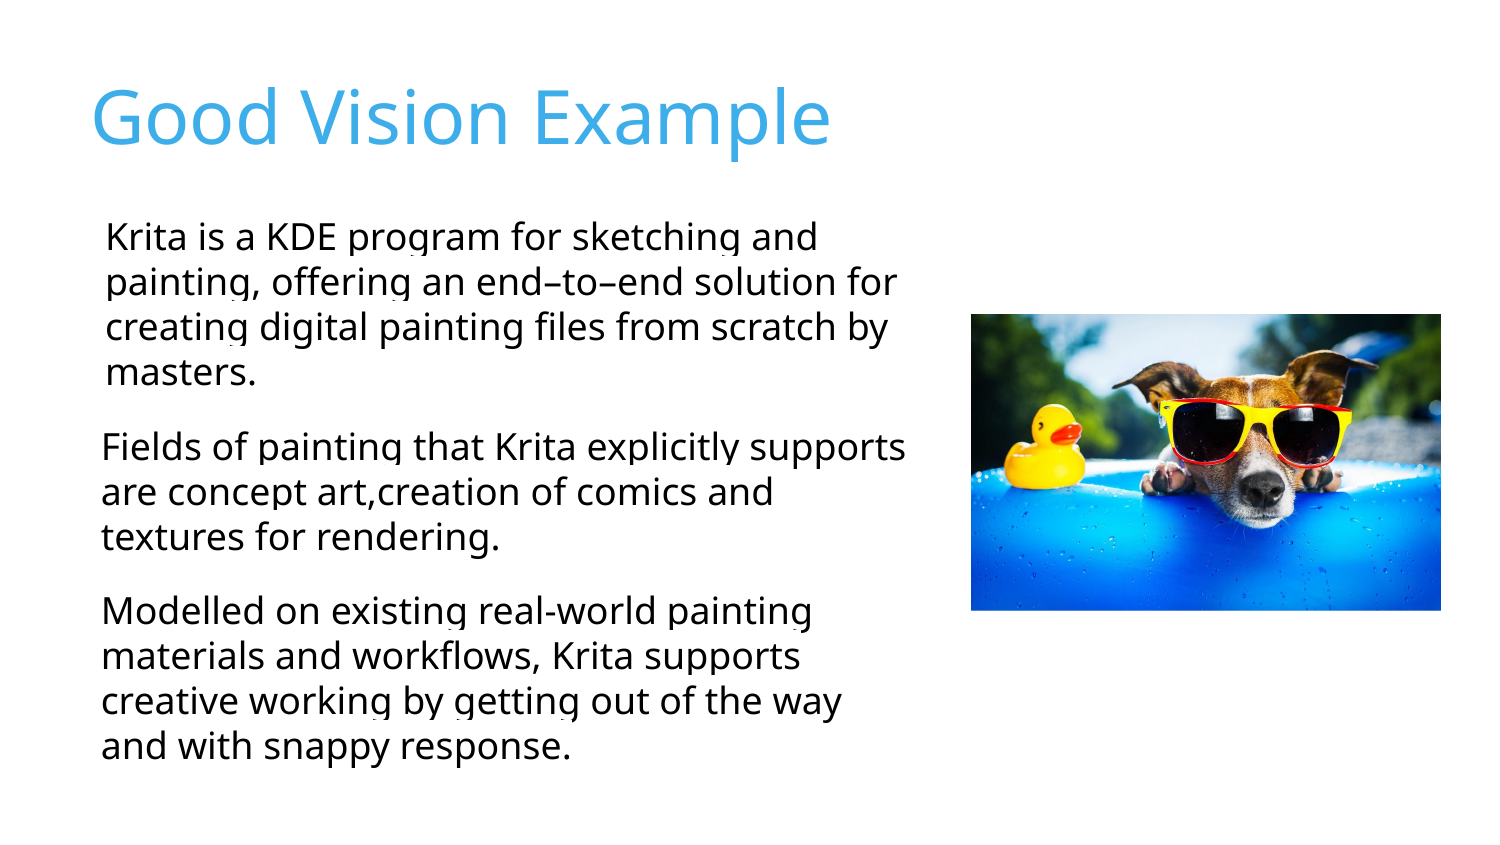

# Good Vision Example
Krita is a KDE program for sketching and painting, offering an end–to–end solution for creating digital painting files from scratch by masters.
Fields of painting that Krita explicitly supports are concept art,creation of comics and textures for rendering.
Modelled on existing real-world painting materials and workflows, Krita supports creative working by getting out of the way and with snappy response.